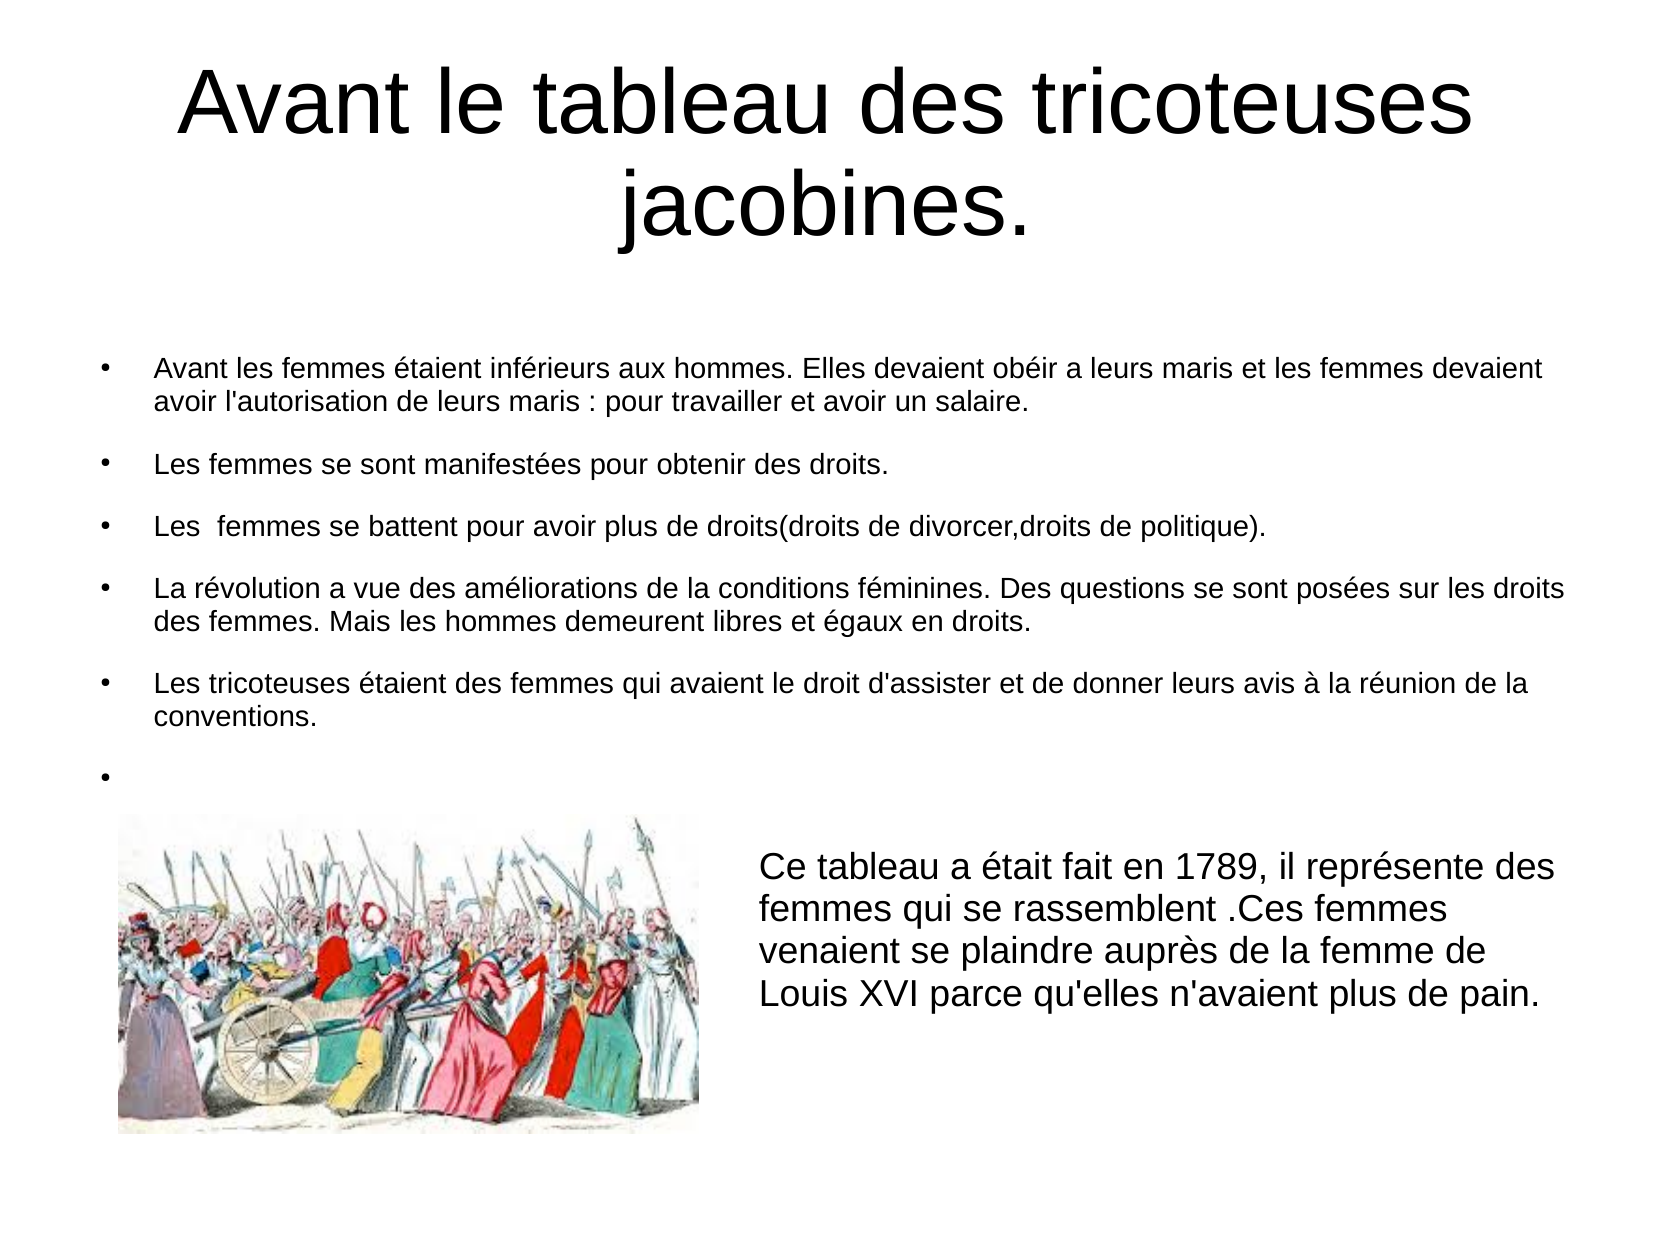

# Avant le tableau des tricoteuses jacobines.
Avant les femmes étaient inférieurs aux hommes. Elles devaient obéir a leurs maris et les femmes devaient avoir l'autorisation de leurs maris : pour travailler et avoir un salaire.
Les femmes se sont manifestées pour obtenir des droits.
Les femmes se battent pour avoir plus de droits(droits de divorcer,droits de politique).
La révolution a vue des améliorations de la conditions féminines. Des questions se sont posées sur les droits des femmes. Mais les hommes demeurent libres et égaux en droits.
Les tricoteuses étaient des femmes qui avaient le droit d'assister et de donner leurs avis à la réunion de la conventions.
Ce tableau a était fait en 1789, il représente des femmes qui se rassemblent .Ces femmes venaient se plaindre auprès de la femme de Louis XVI parce qu'elles n'avaient plus de pain.